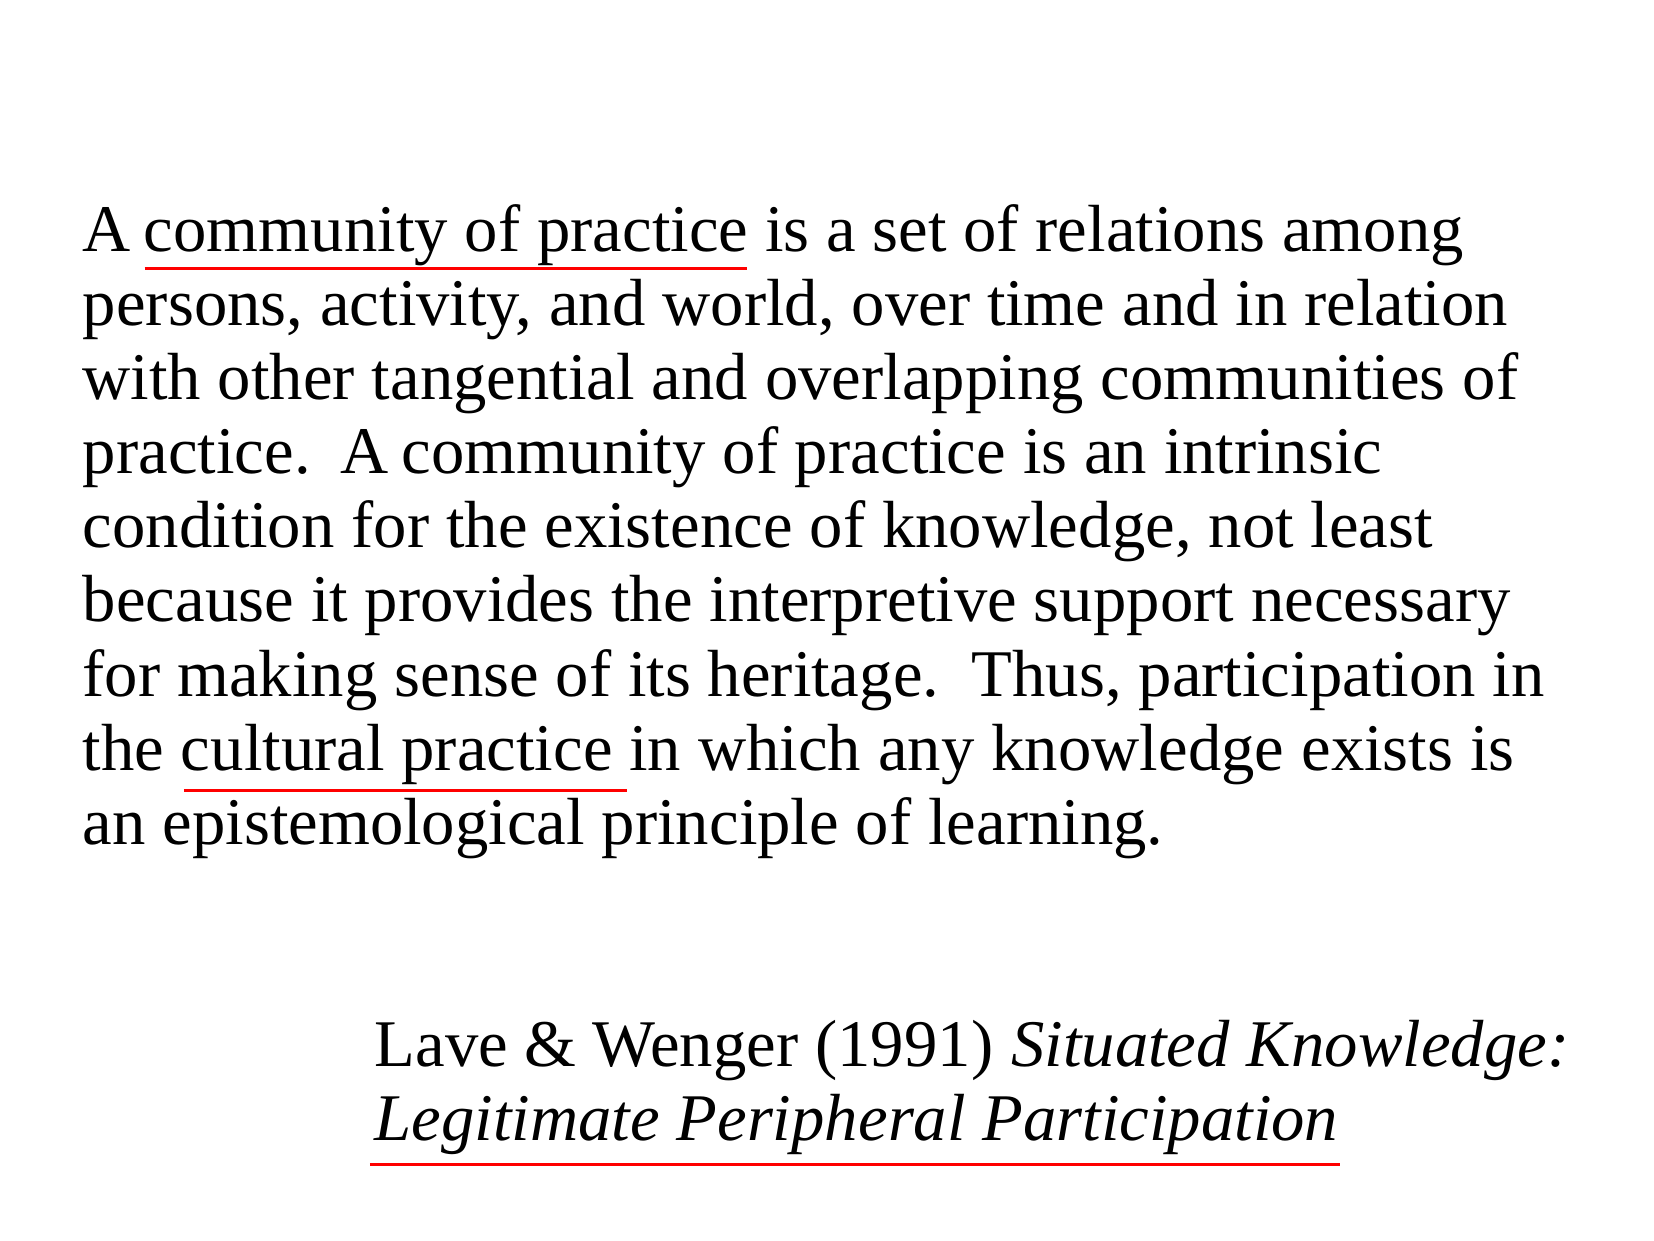

# A community of practice is a set of relations among persons, activity, and world, over time and in relation with other tangential and overlapping communities of
practice. A community of practice is an intrinsic condition for the existence of knowledge, not least because it provides the interpretive support necessary for making sense of its heritage. Thus, participation in the cultural practice in which any knowledge exists is an epistemological principle of learning.
			 Lave & Wenger (1991) Situated Knowledge: 			 Legitimate Peripheral Participation